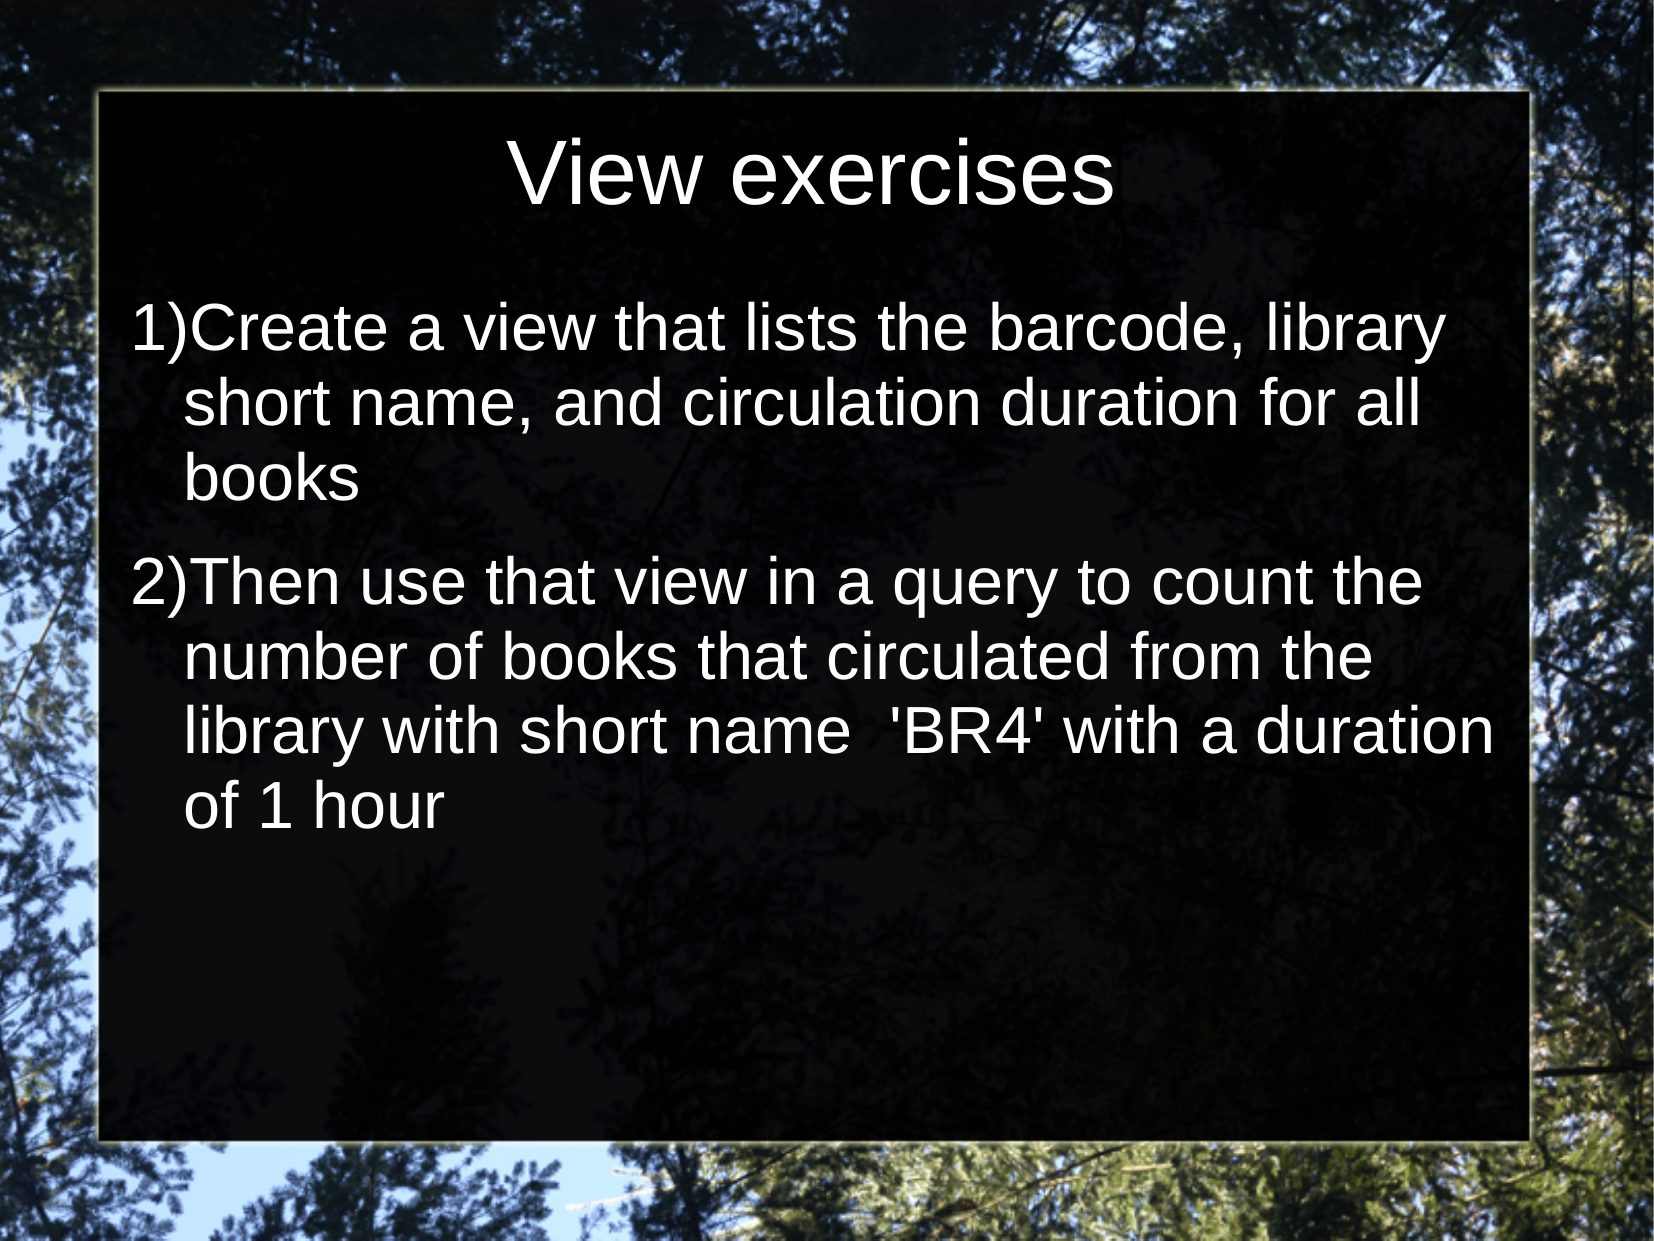

# View exercises
Create a view that lists the barcode, library short name, and circulation duration for all books
Then use that view in a query to count the number of books that circulated from the library with short name 'BR4' with a duration of 1 hour